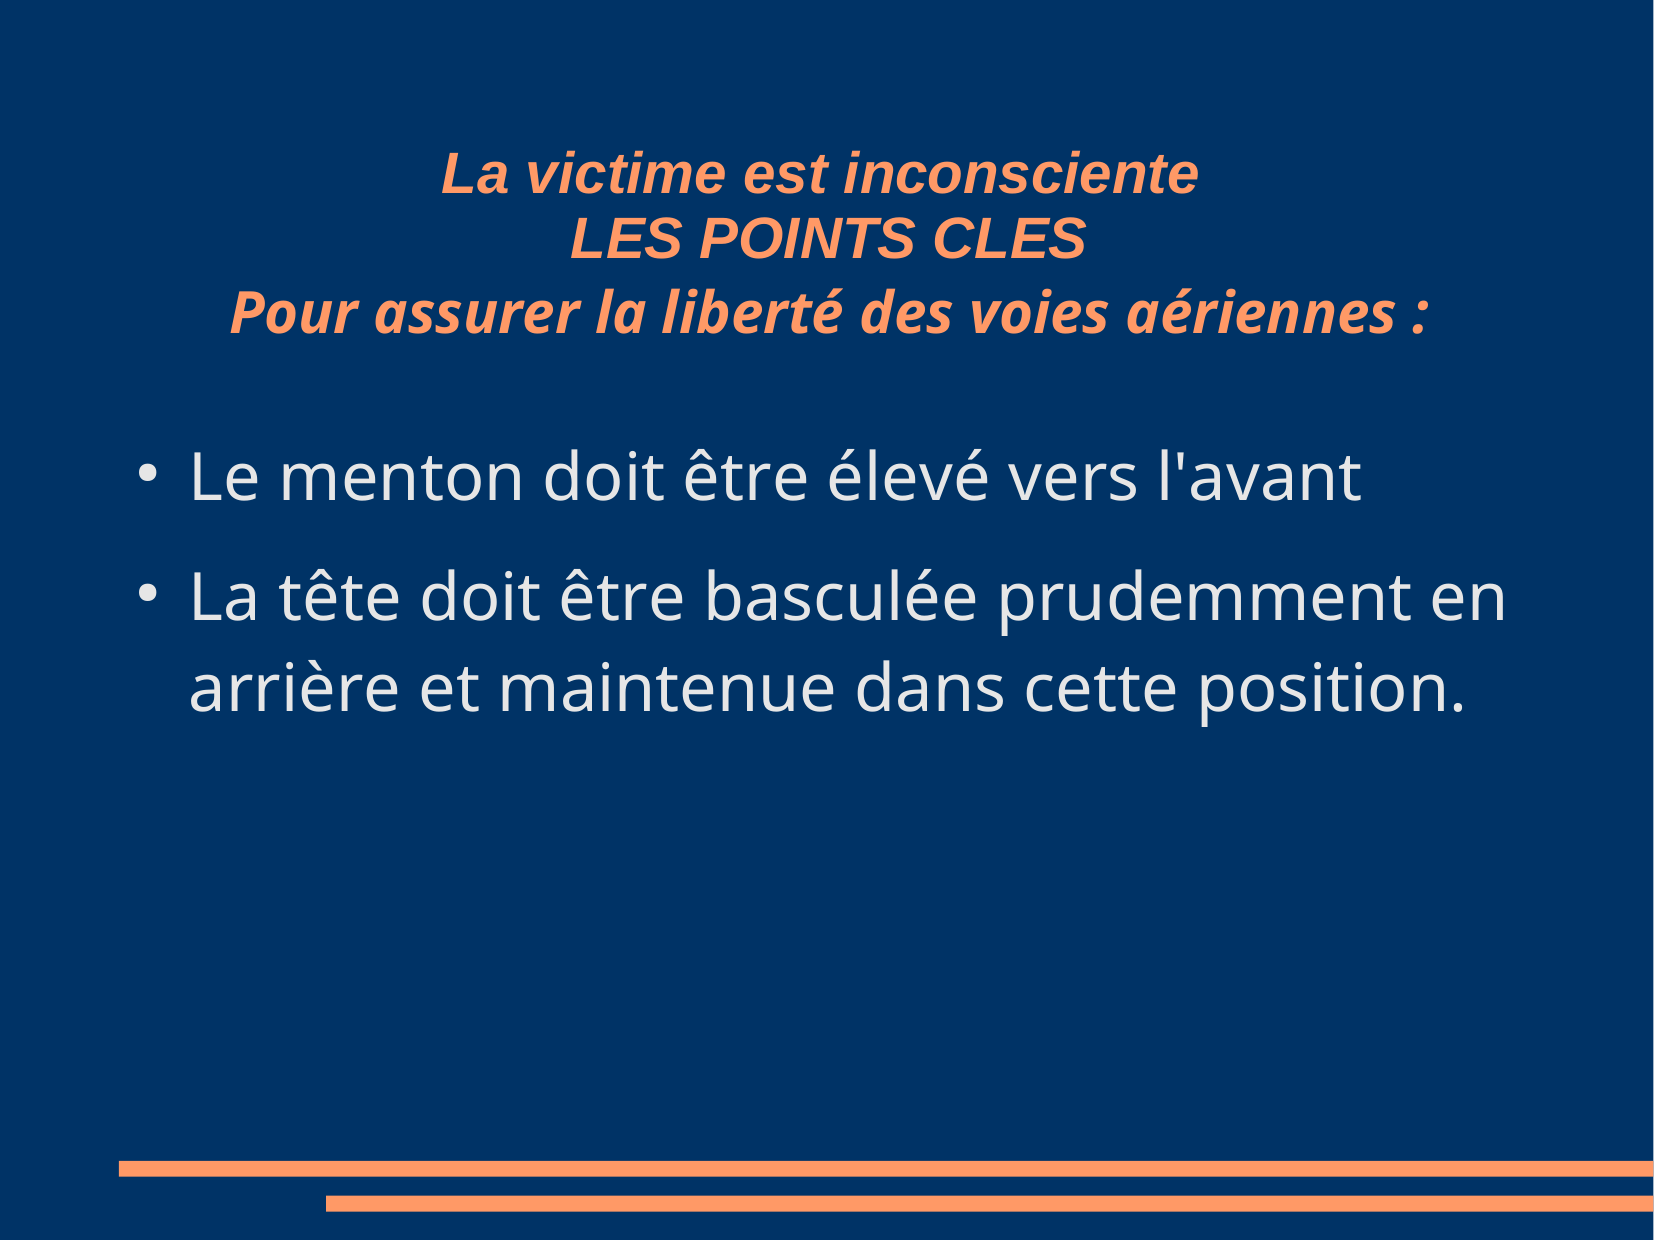

# La victime est inconsciente LES POINTS CLES Pour assurer la liberté des voies aériennes :
Le menton doit être élevé vers l'avant
La tête doit être basculée prudemment en arrière et maintenue dans cette position.